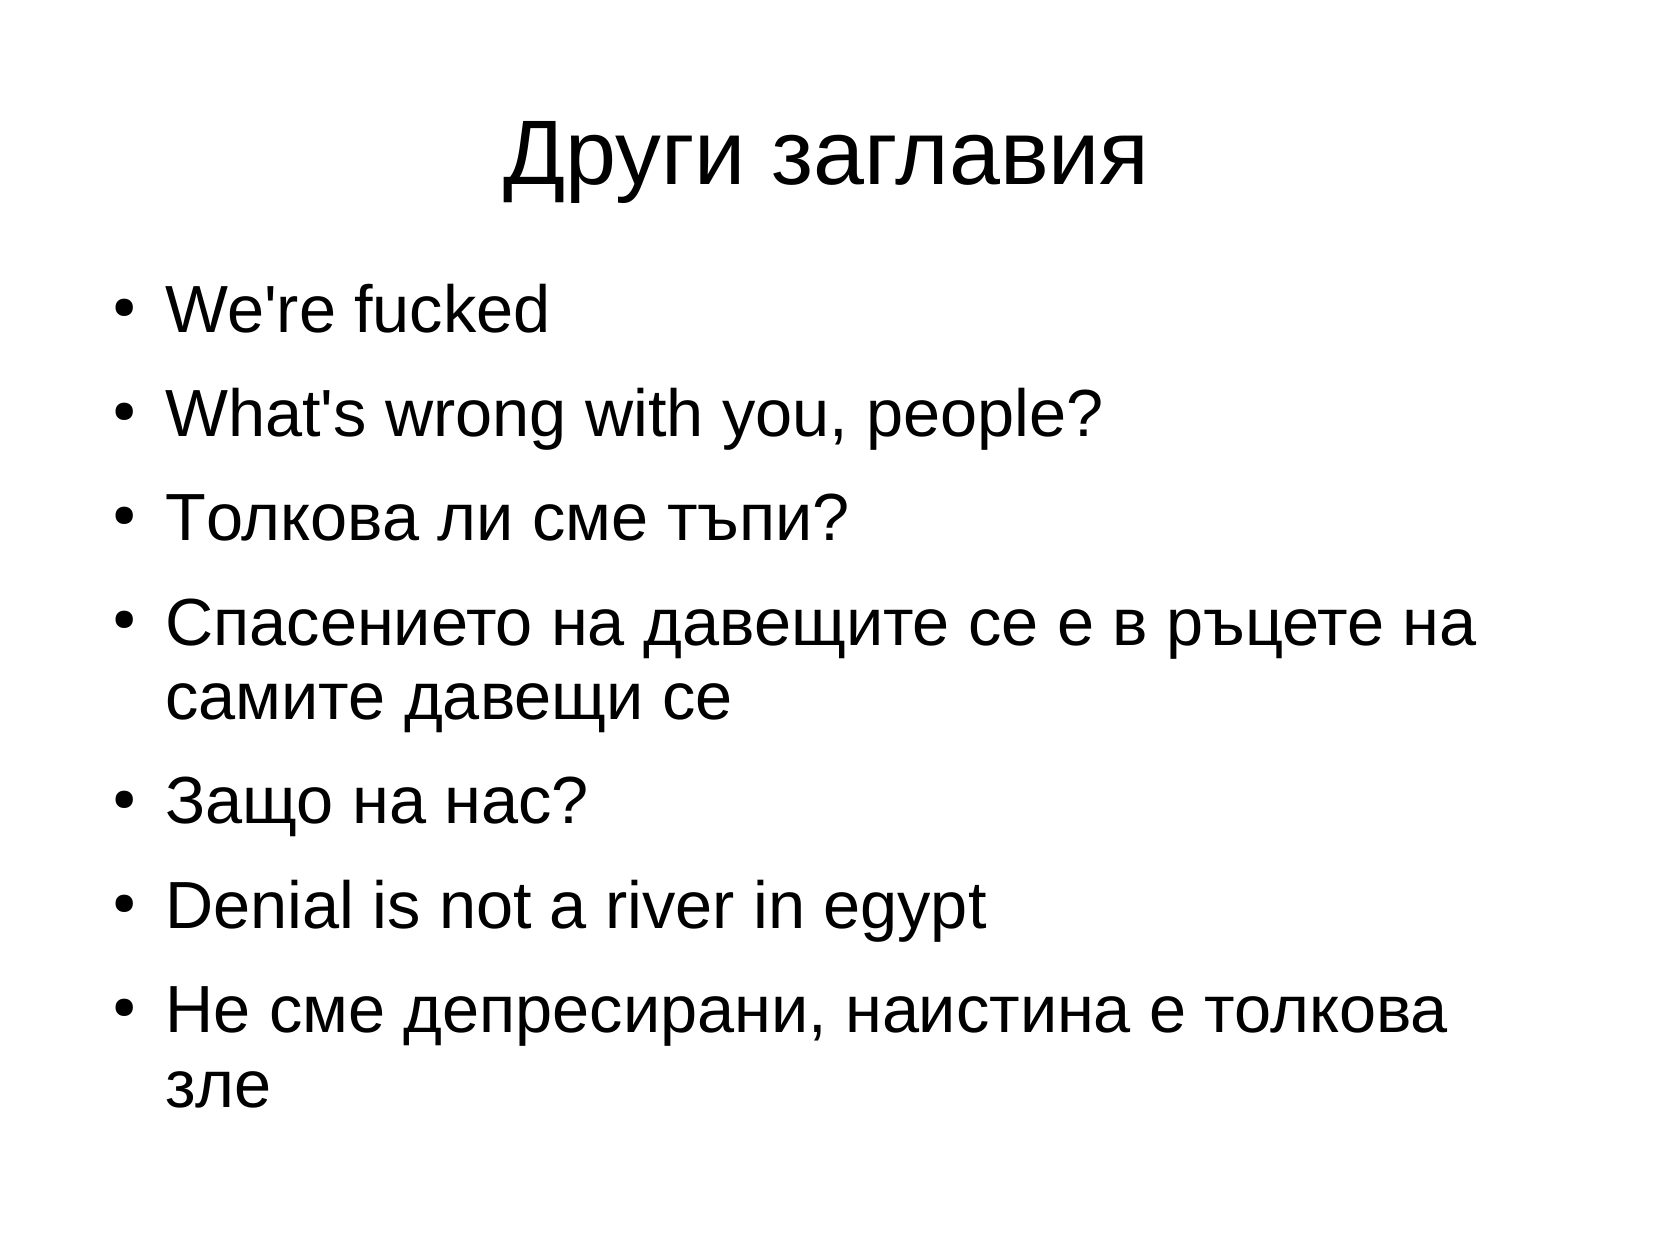

# Други заглавия
We're fucked
What's wrong with you, people?
Tолкова ли сме тъпи?
Спасението на дaвещите се е в ръцете на самите давещи се
Защо на нас?
Denial is not a river in egypt
Не сме депресирани, наистина е толкова зле